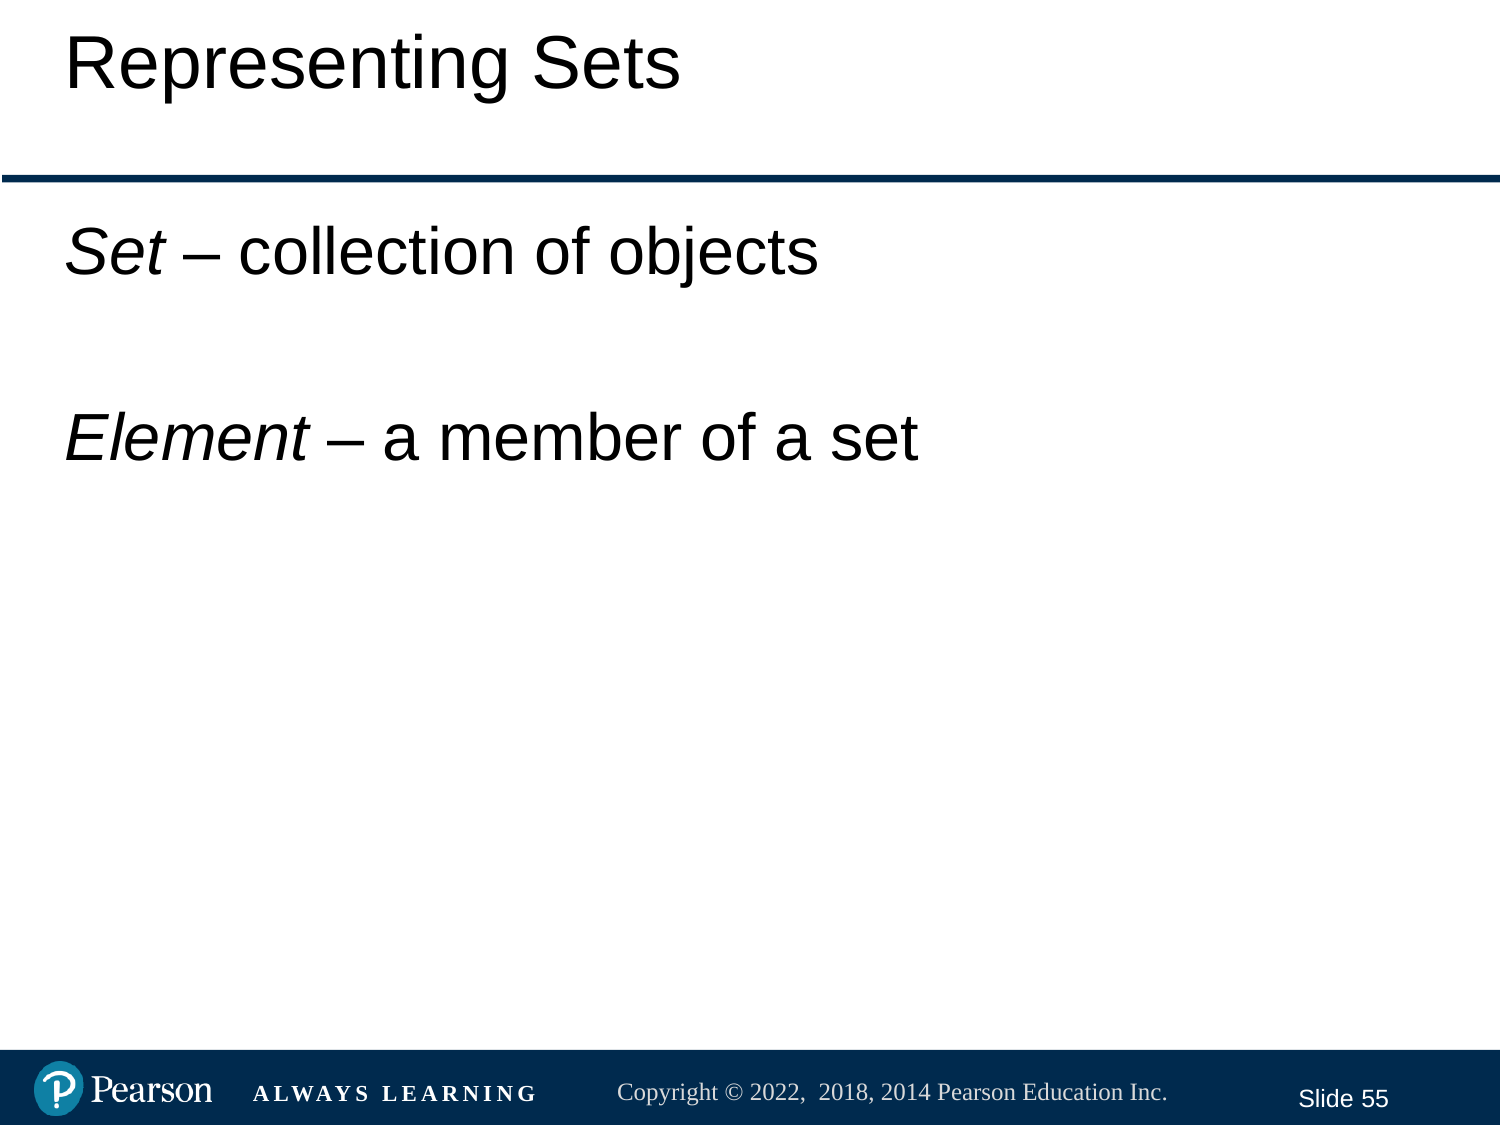

# Representing Sets
Set – collection of objects
Element – a member of a set